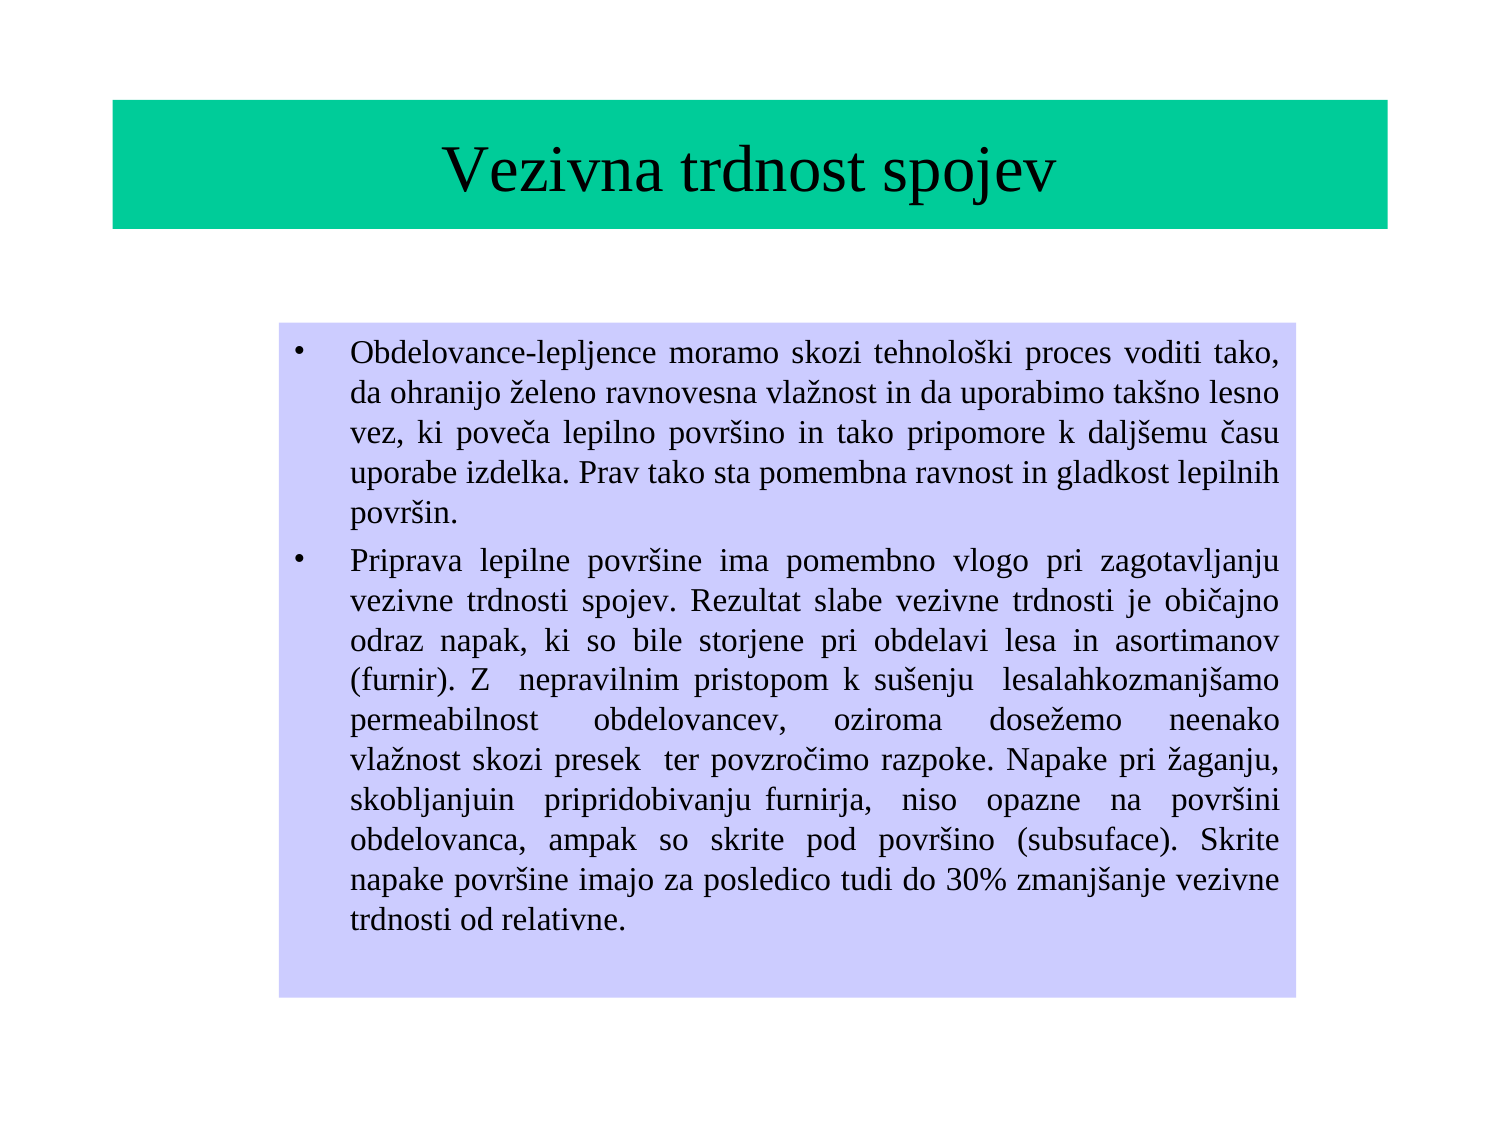

# Vezivna trdnost spojev
Obdelovance-lepljence moramo skozi tehnološki proces voditi tako, da ohranijo želeno ravnovesna vlažnost in da uporabimo takšno lesno vez, ki poveča lepilno površino in tako pripomore k daljšemu času uporabe izdelka. Prav tako sta pomembna ravnost in gladkost lepilnih površin.
Priprava lepilne površine ima pomembno vlogo pri zagotavljanju vezivne trdnosti spojev. Rezultat slabe vezivne trdnosti je običajno odraz napak, ki so bile storjene pri obdelavi lesa in asortimanov (furnir). Z nepravilnim pristopom k sušenju lesalahkozmanjšamo permeabilnost	obdelovancev, oziroma dosežemo neenako vlažnost skozi presek ter povzročimo razpoke. Napake pri žaganju, skobljanjuin pripridobivanju	furnirja, niso opazne na površini obdelovanca, ampak so skrite pod površino (subsuface). Skrite napake površine imajo za posledico tudi do 30% zmanjšanje vezivne trdnosti od relativne.